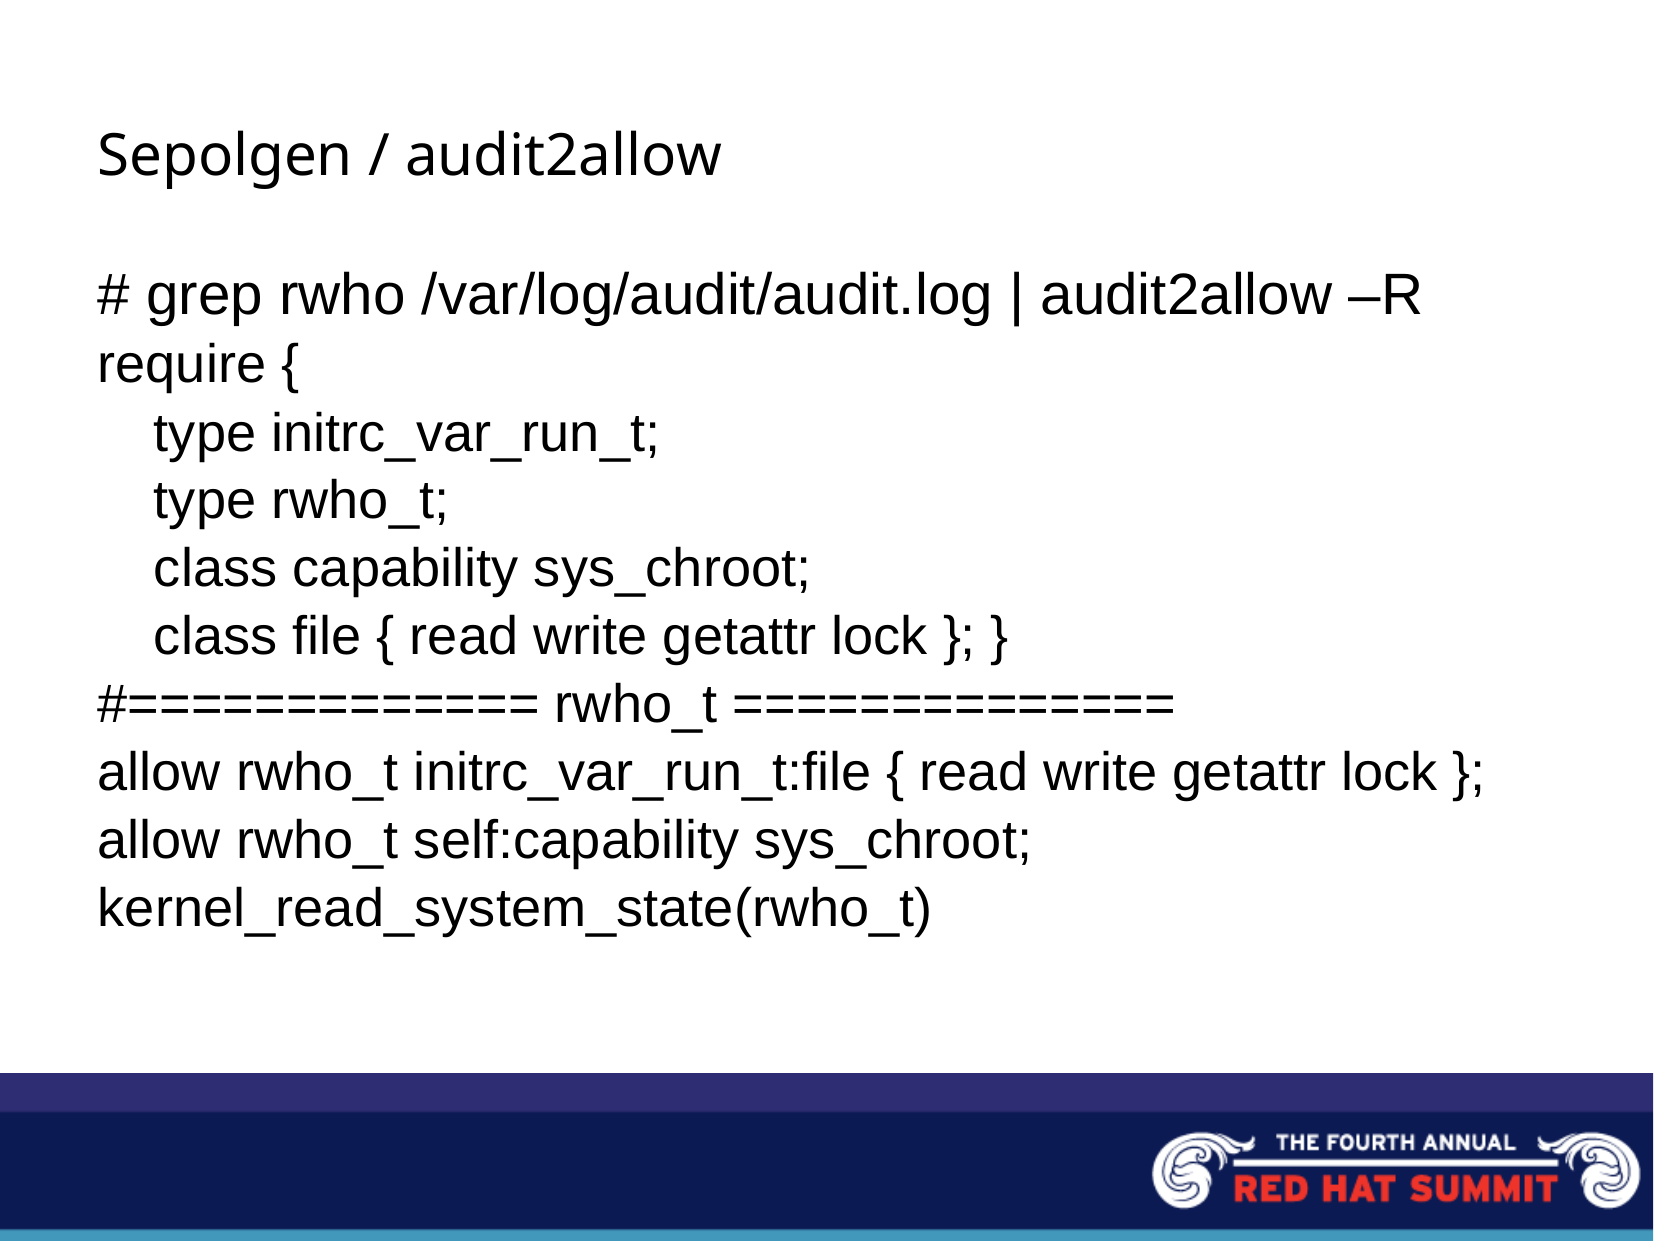

# Sepolgen / audit2allow
# grep rwho /var/log/audit/audit.log | audit2allow –R
require {
	type initrc_var_run_t;
	type rwho_t;
	class capability sys_chroot;
	class file { read write getattr lock }; }
#============= rwho_t ==============
allow rwho_t initrc_var_run_t:file { read write getattr lock };
allow rwho_t self:capability sys_chroot;
kernel_read_system_state(rwho_t)